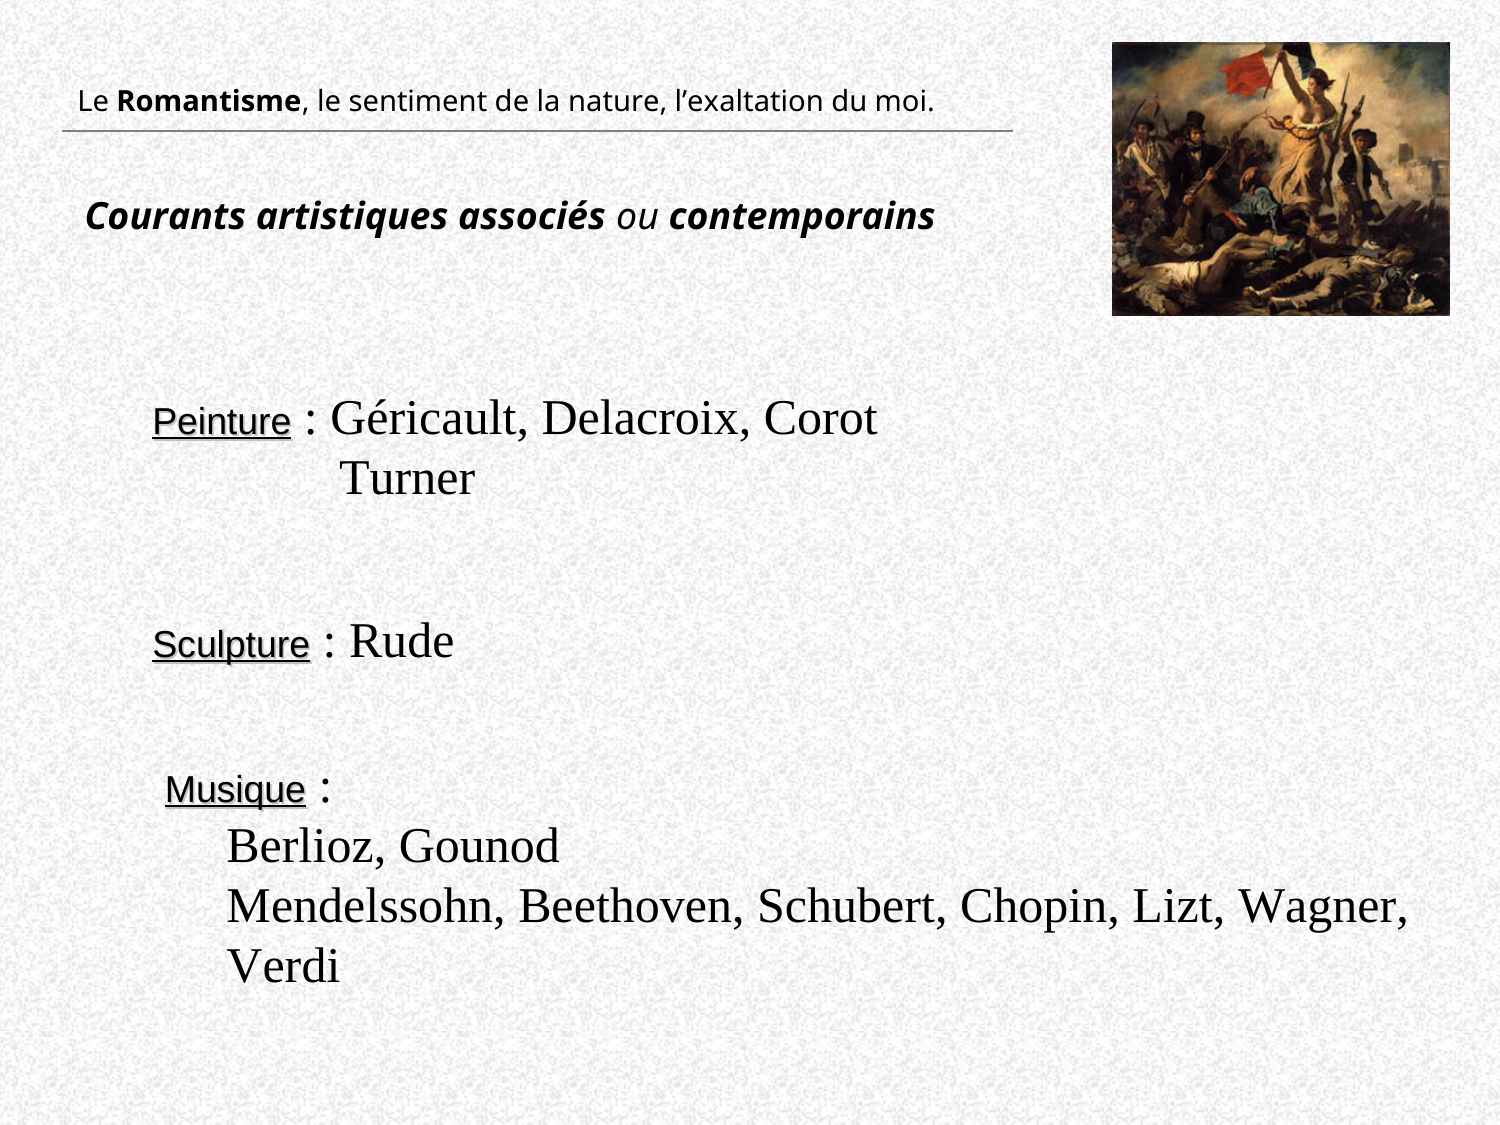

Le Romantisme, le sentiment de la nature, l’exaltation du moi.
Courants artistiques associés ou contemporains
Peinture : Géricault, Delacroix, Corot
Turner
Sculpture : Rude
Musique :
Berlioz, Gounod
Mendelssohn, Beethoven, Schubert, Chopin, Lizt, Wagner, Verdi